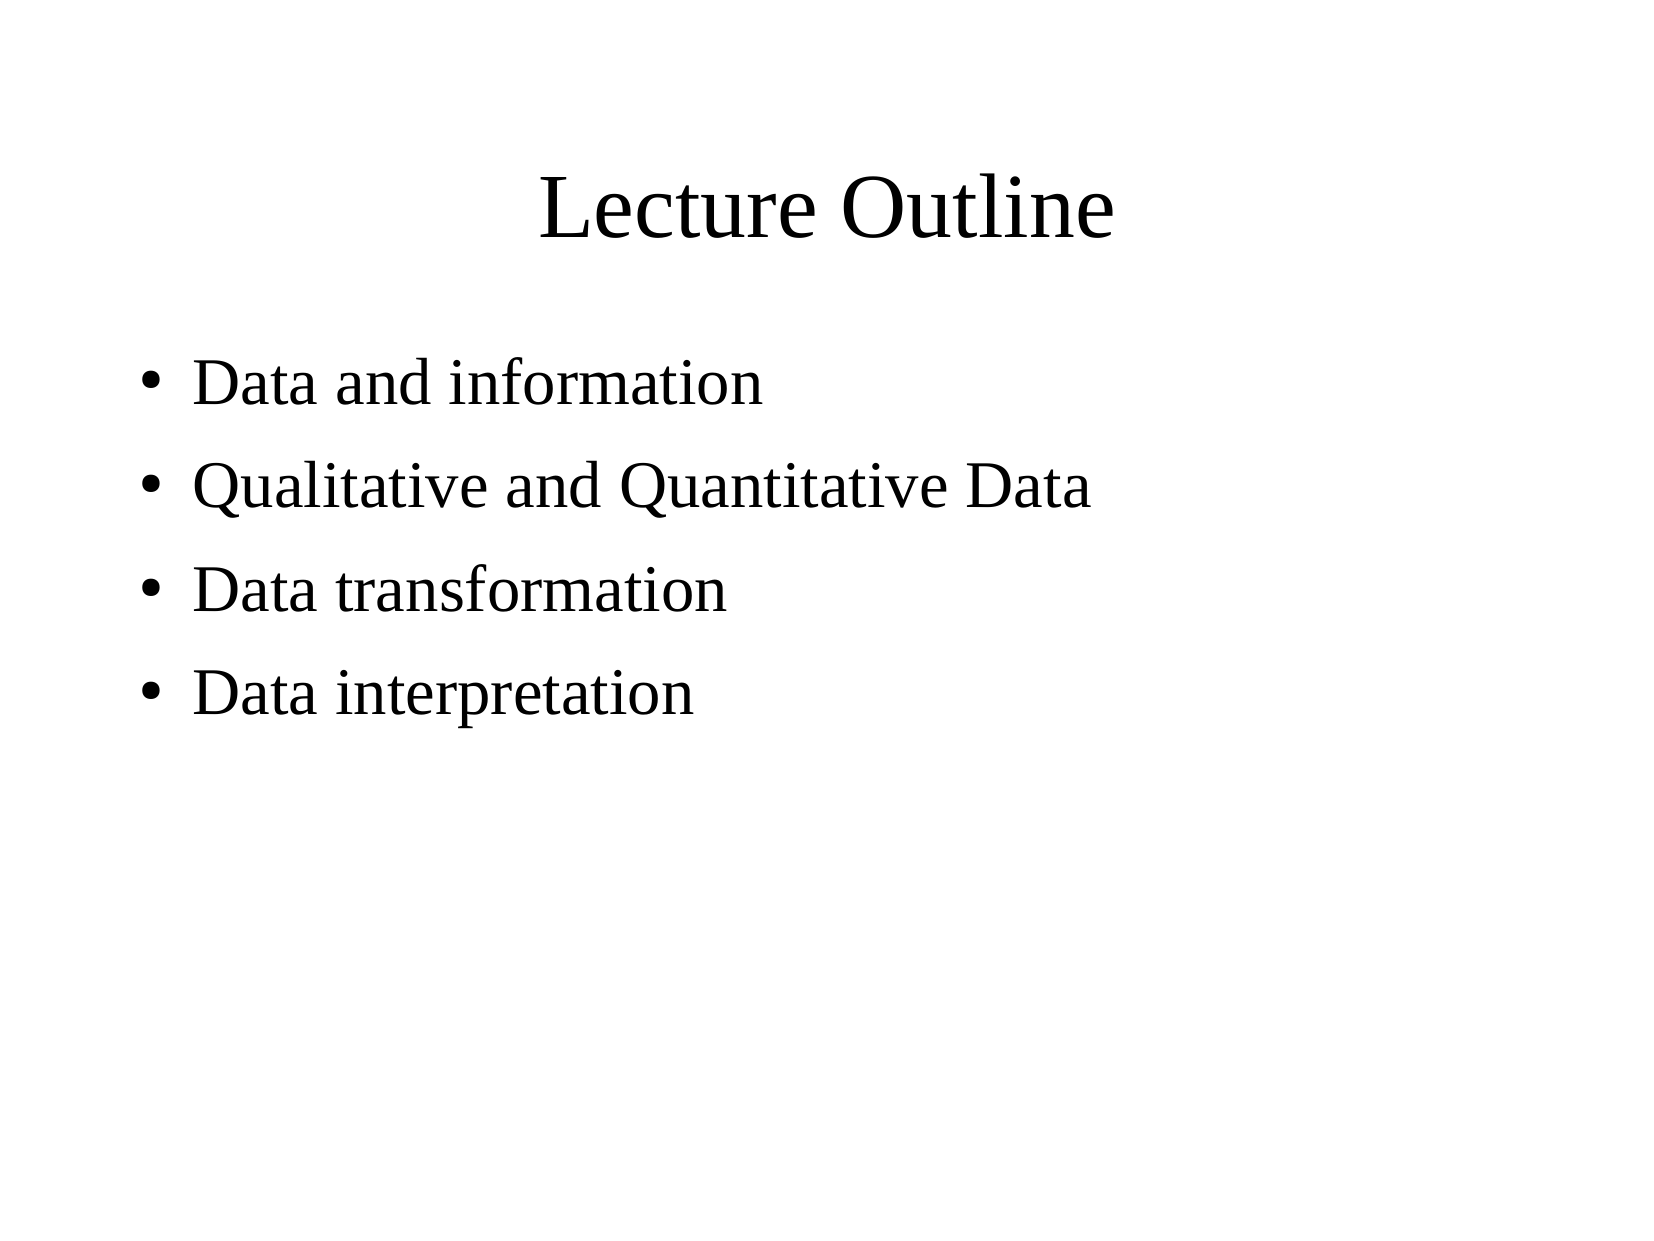

# Lecture Outline
Data and information
Qualitative and Quantitative Data
Data transformation
Data interpretation